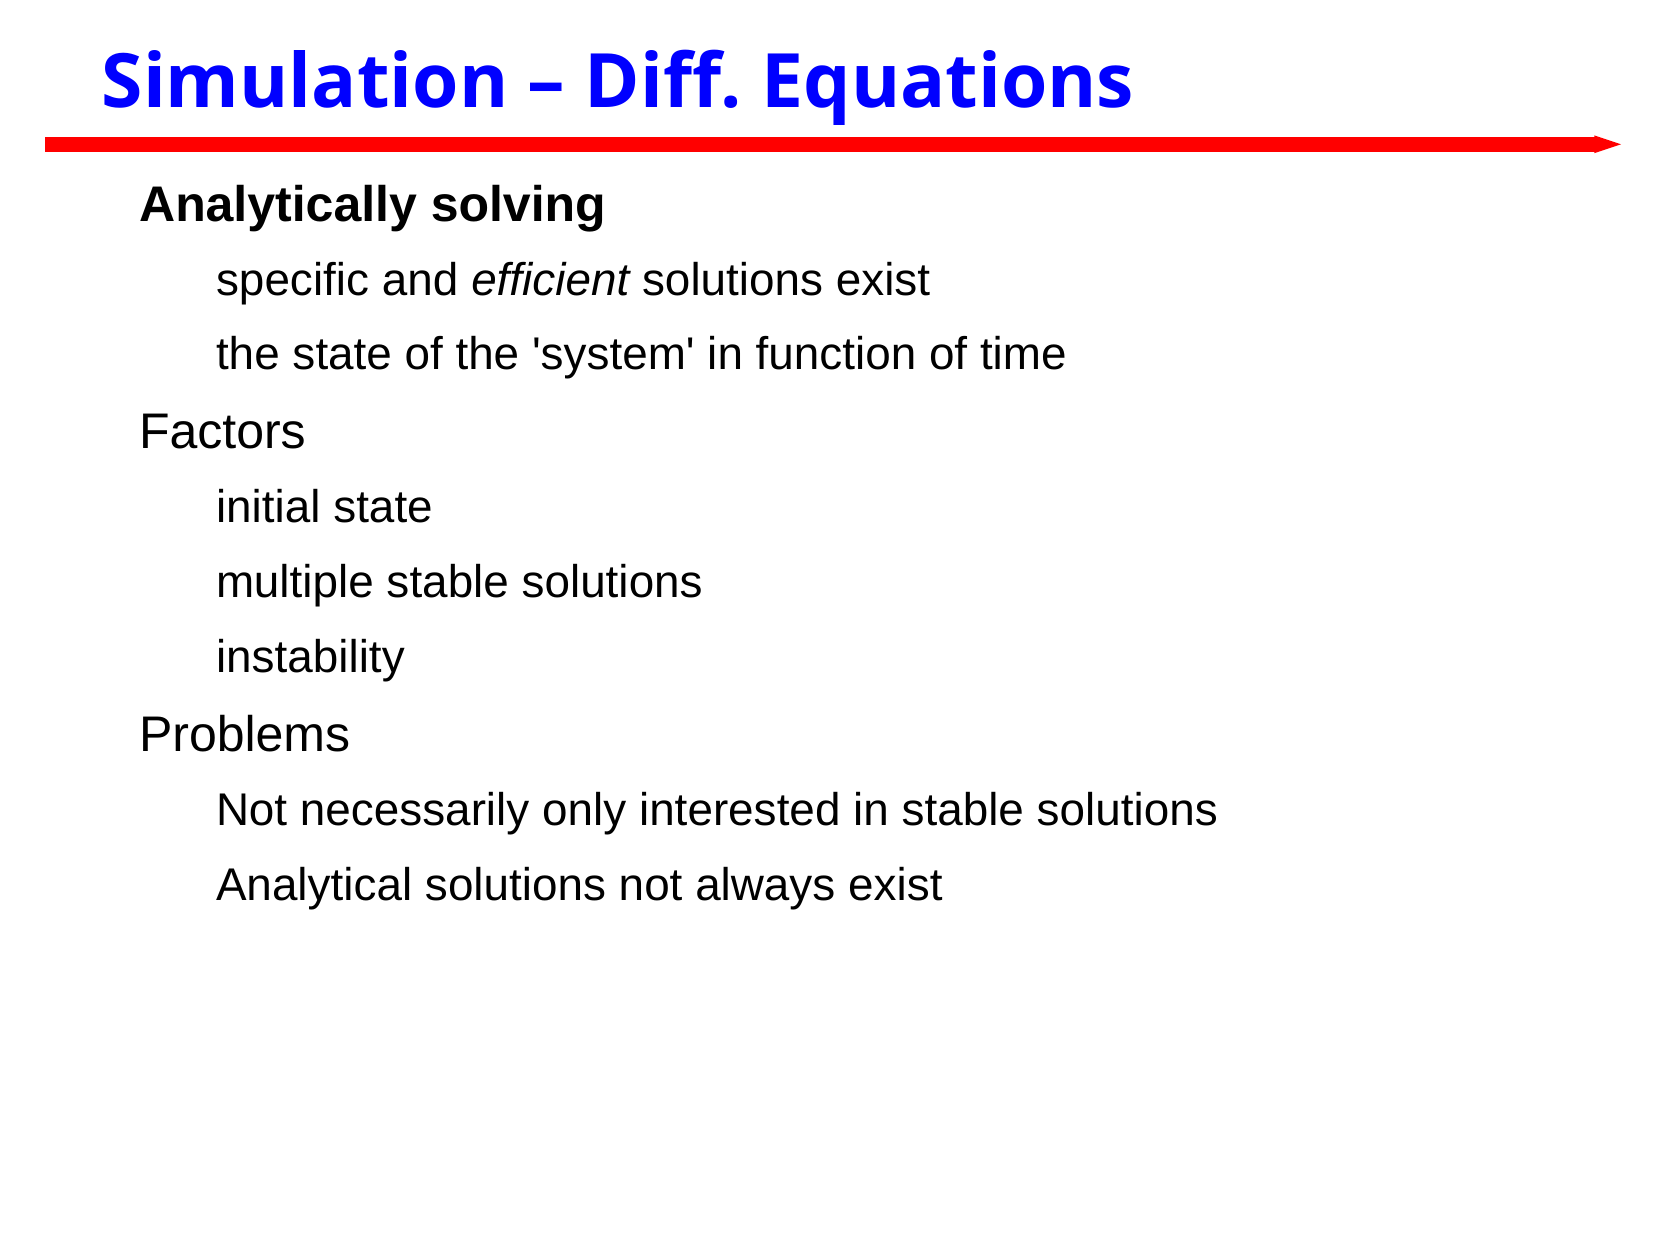

# Simulation – Diff. Equations
Analytically solving
specific and efficient solutions exist
the state of the 'system' in function of time
Factors
initial state
multiple stable solutions
instability
Problems
Not necessarily only interested in stable solutions
Analytical solutions not always exist